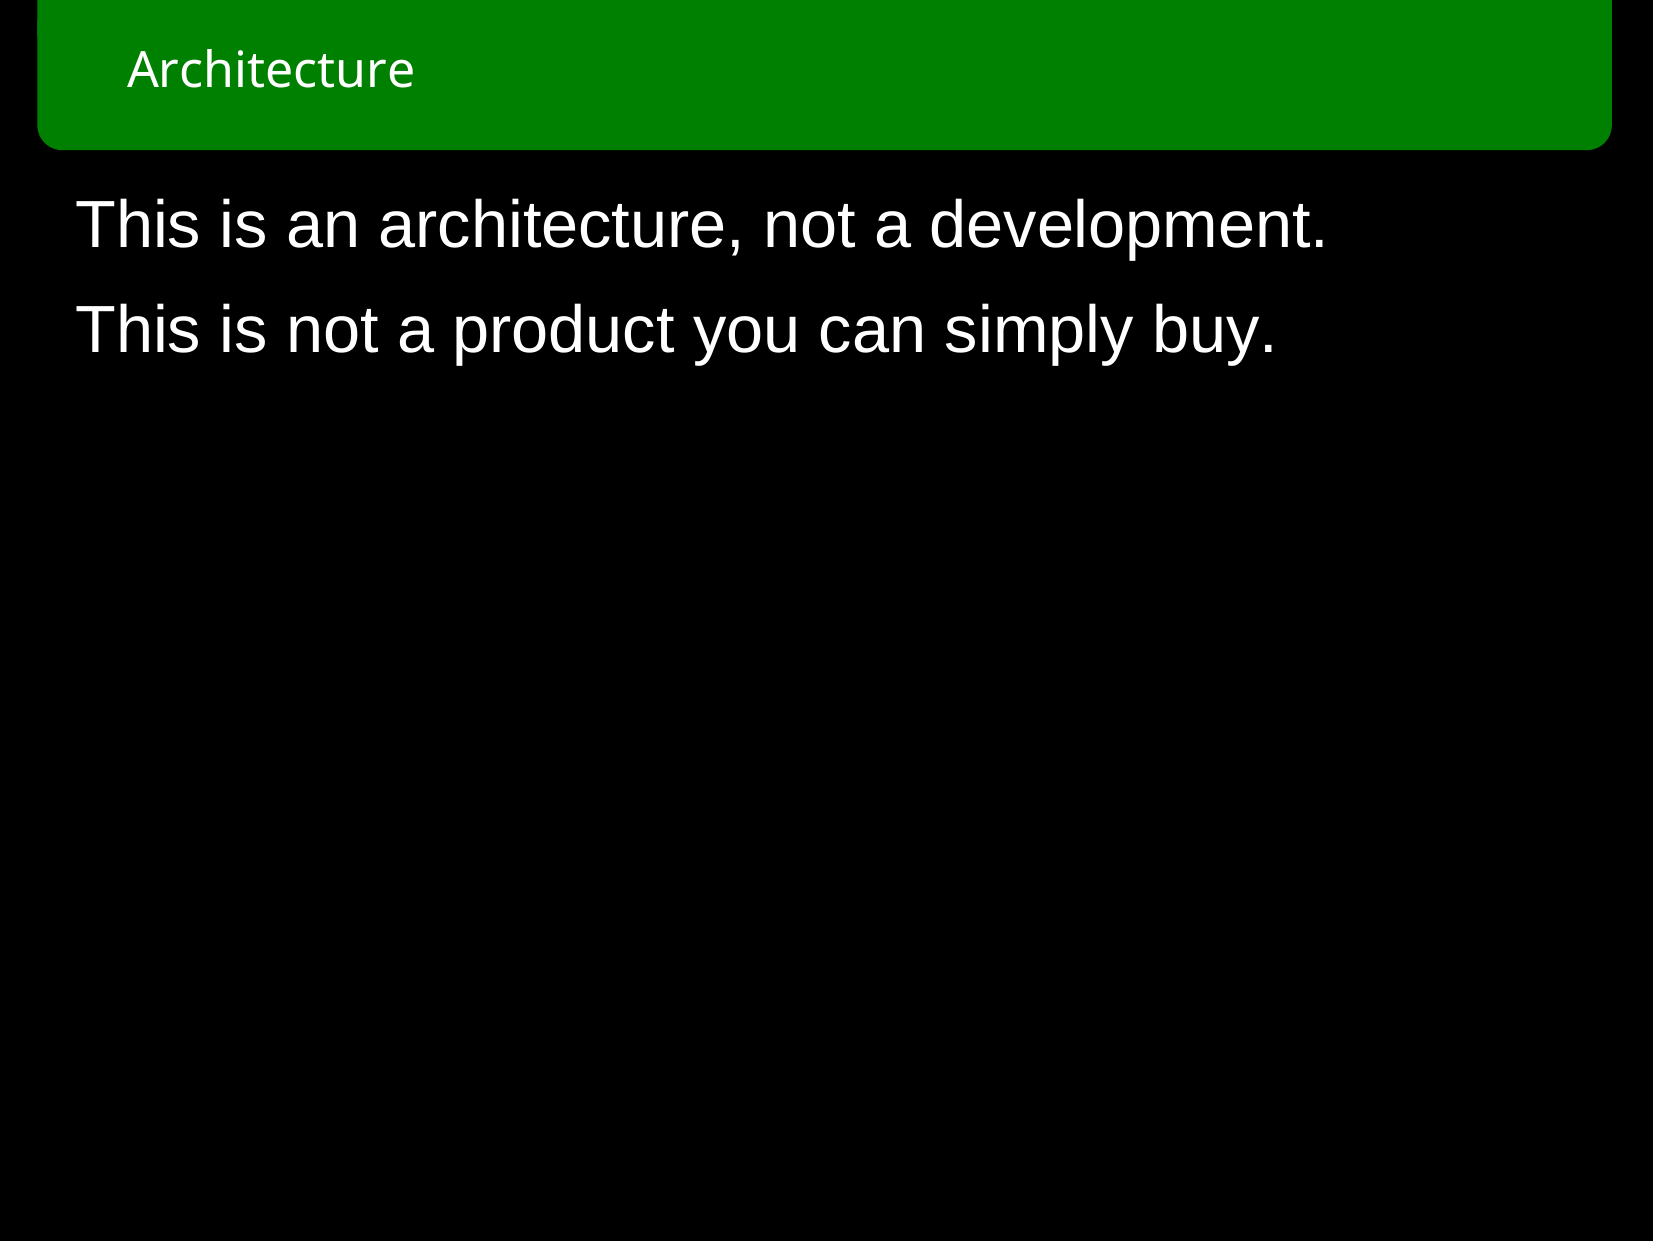

Architecture
# This is an architecture, not a development.
This is not a product you can simply buy.